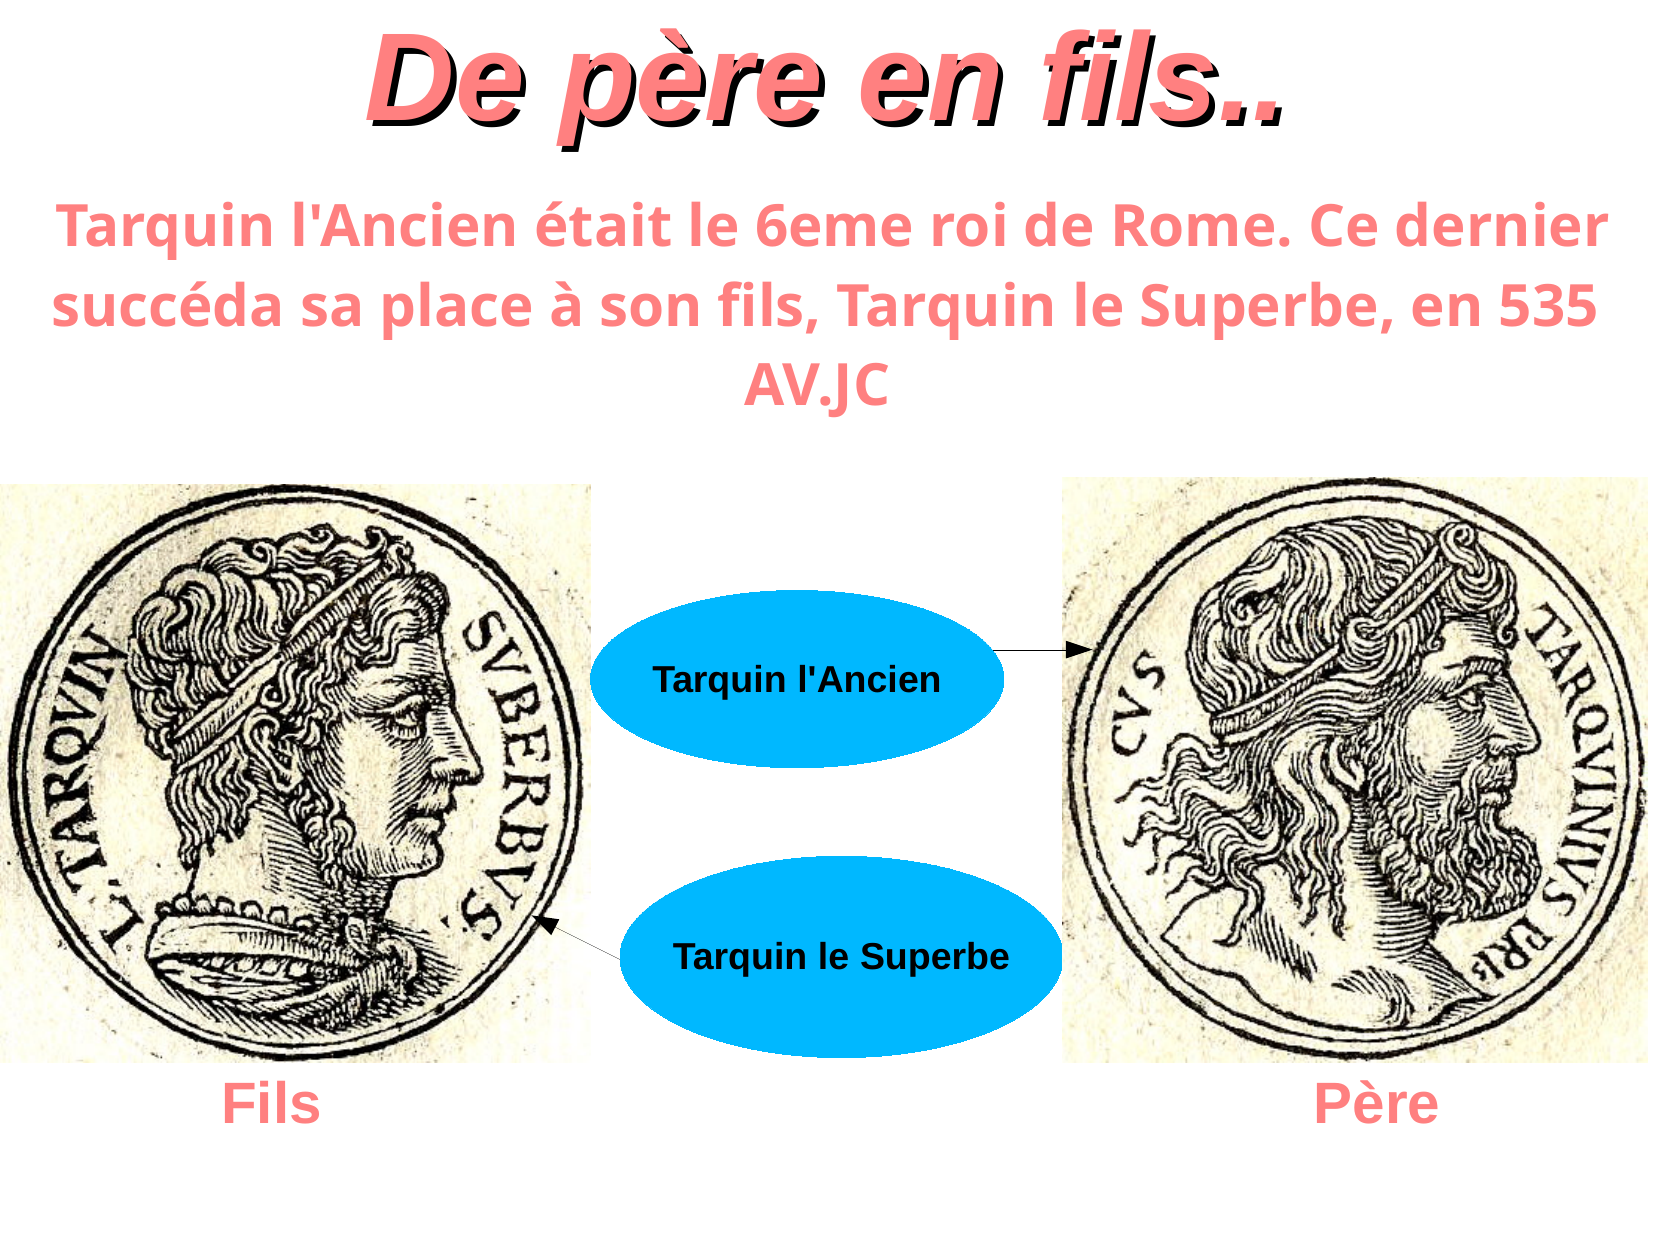

De père en fils..
 Tarquin l'Ancien était le 6eme roi de Rome. Ce dernier succéda sa place à son fils, Tarquin le Superbe, en 535 AV.JC
Tarquin l'Ancien
Tarquin le Superbe
Fils
Père